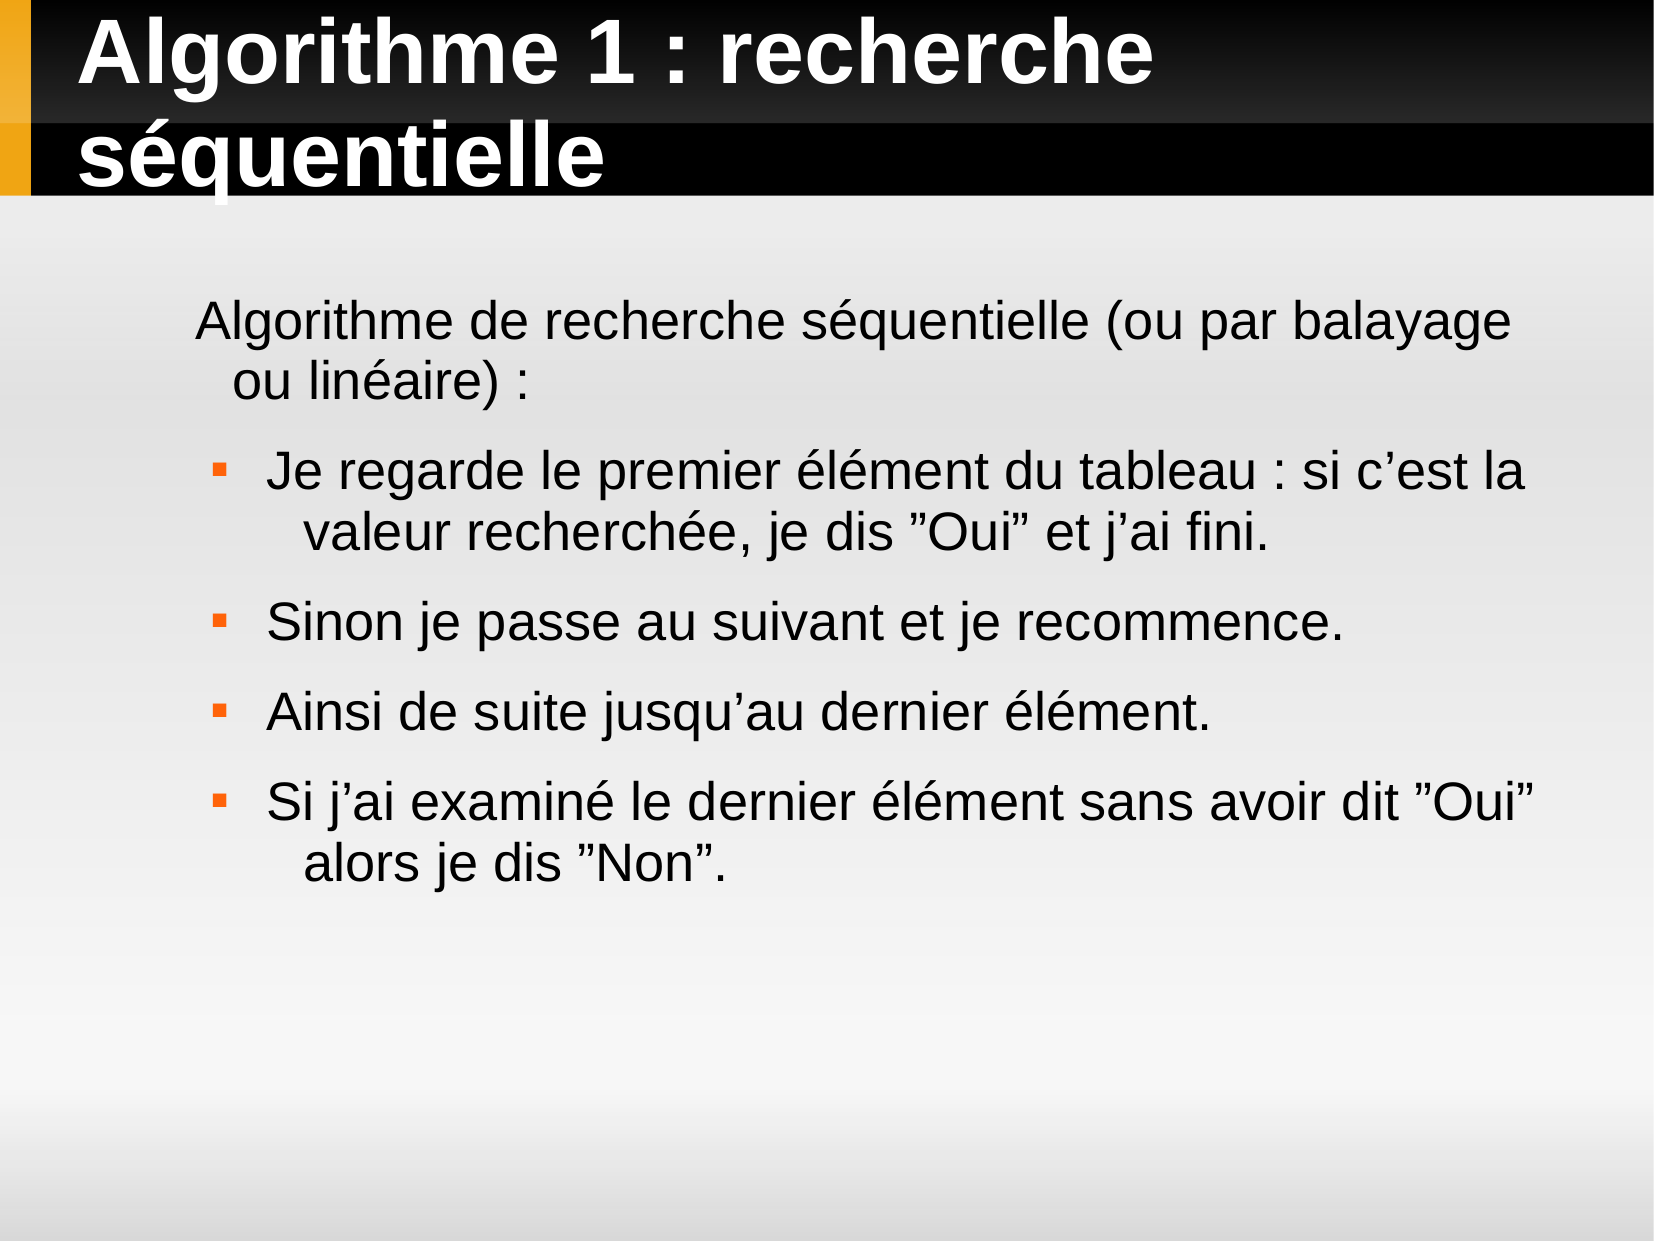

# Algorithme 1 : recherche séquentielle
Algorithme de recherche séquentielle (ou par balayage ou linéaire) :
Je regarde le premier élément du tableau : si c’est la valeur recherchée, je dis ”Oui” et j’ai fini.
Sinon je passe au suivant et je recommence.
Ainsi de suite jusqu’au dernier élément.
Si j’ai examiné le dernier élément sans avoir dit ”Oui” alors je dis ”Non”.